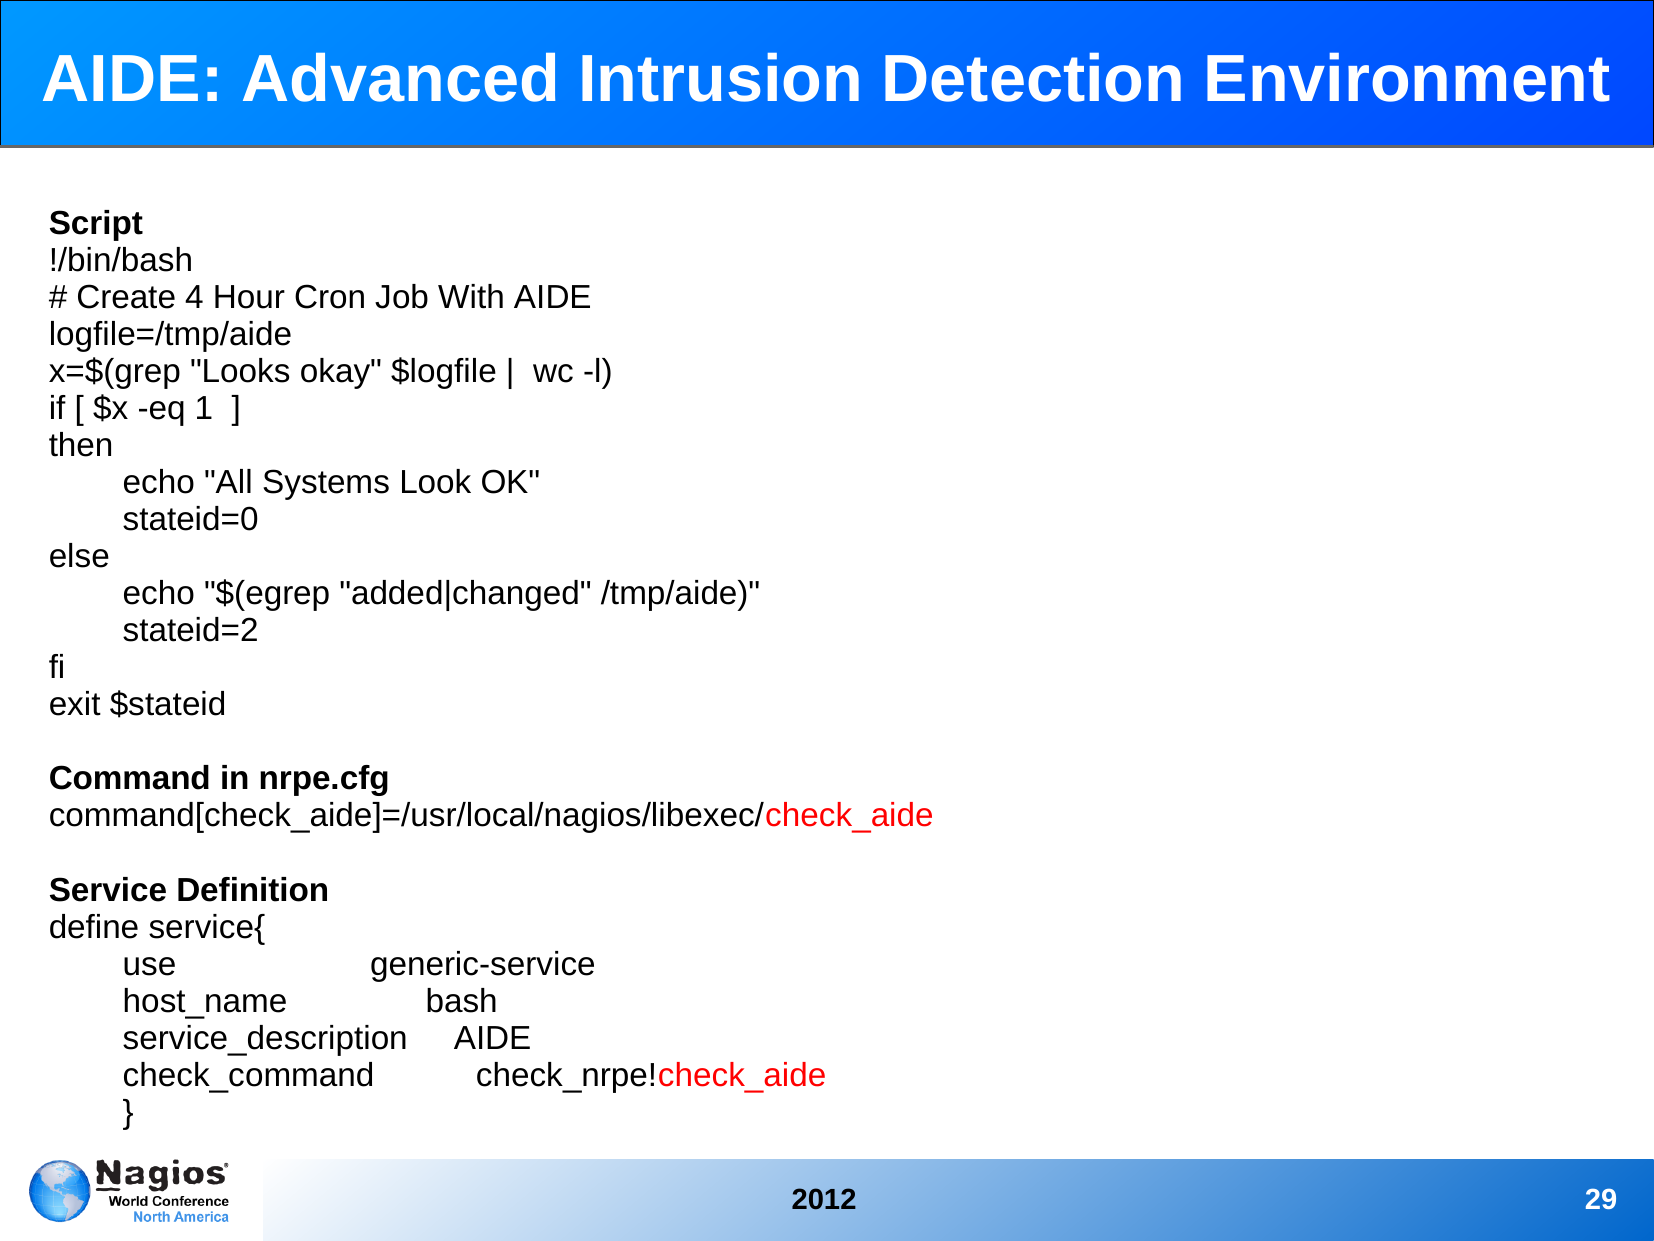

# AIDE: Advanced Intrusion Detection Environment
Script
!/bin/bash
# Create 4 Hour Cron Job With AIDE
logfile=/tmp/aide
x=$(grep "Looks okay" $logfile | wc -l)
if [ $x -eq 1 ]
then
 echo "All Systems Look OK"
 stateid=0
else
 echo "$(egrep "added|changed" /tmp/aide)"
 stateid=2
fi
exit $stateid
Command in nrpe.cfg
command[check_aide]=/usr/local/nagios/libexec/check_aide
Service Definition
define service{
 use generic-service
 host_name bash
 service_description AIDE
 check_command check_nrpe!check_aide
 }
2011
29